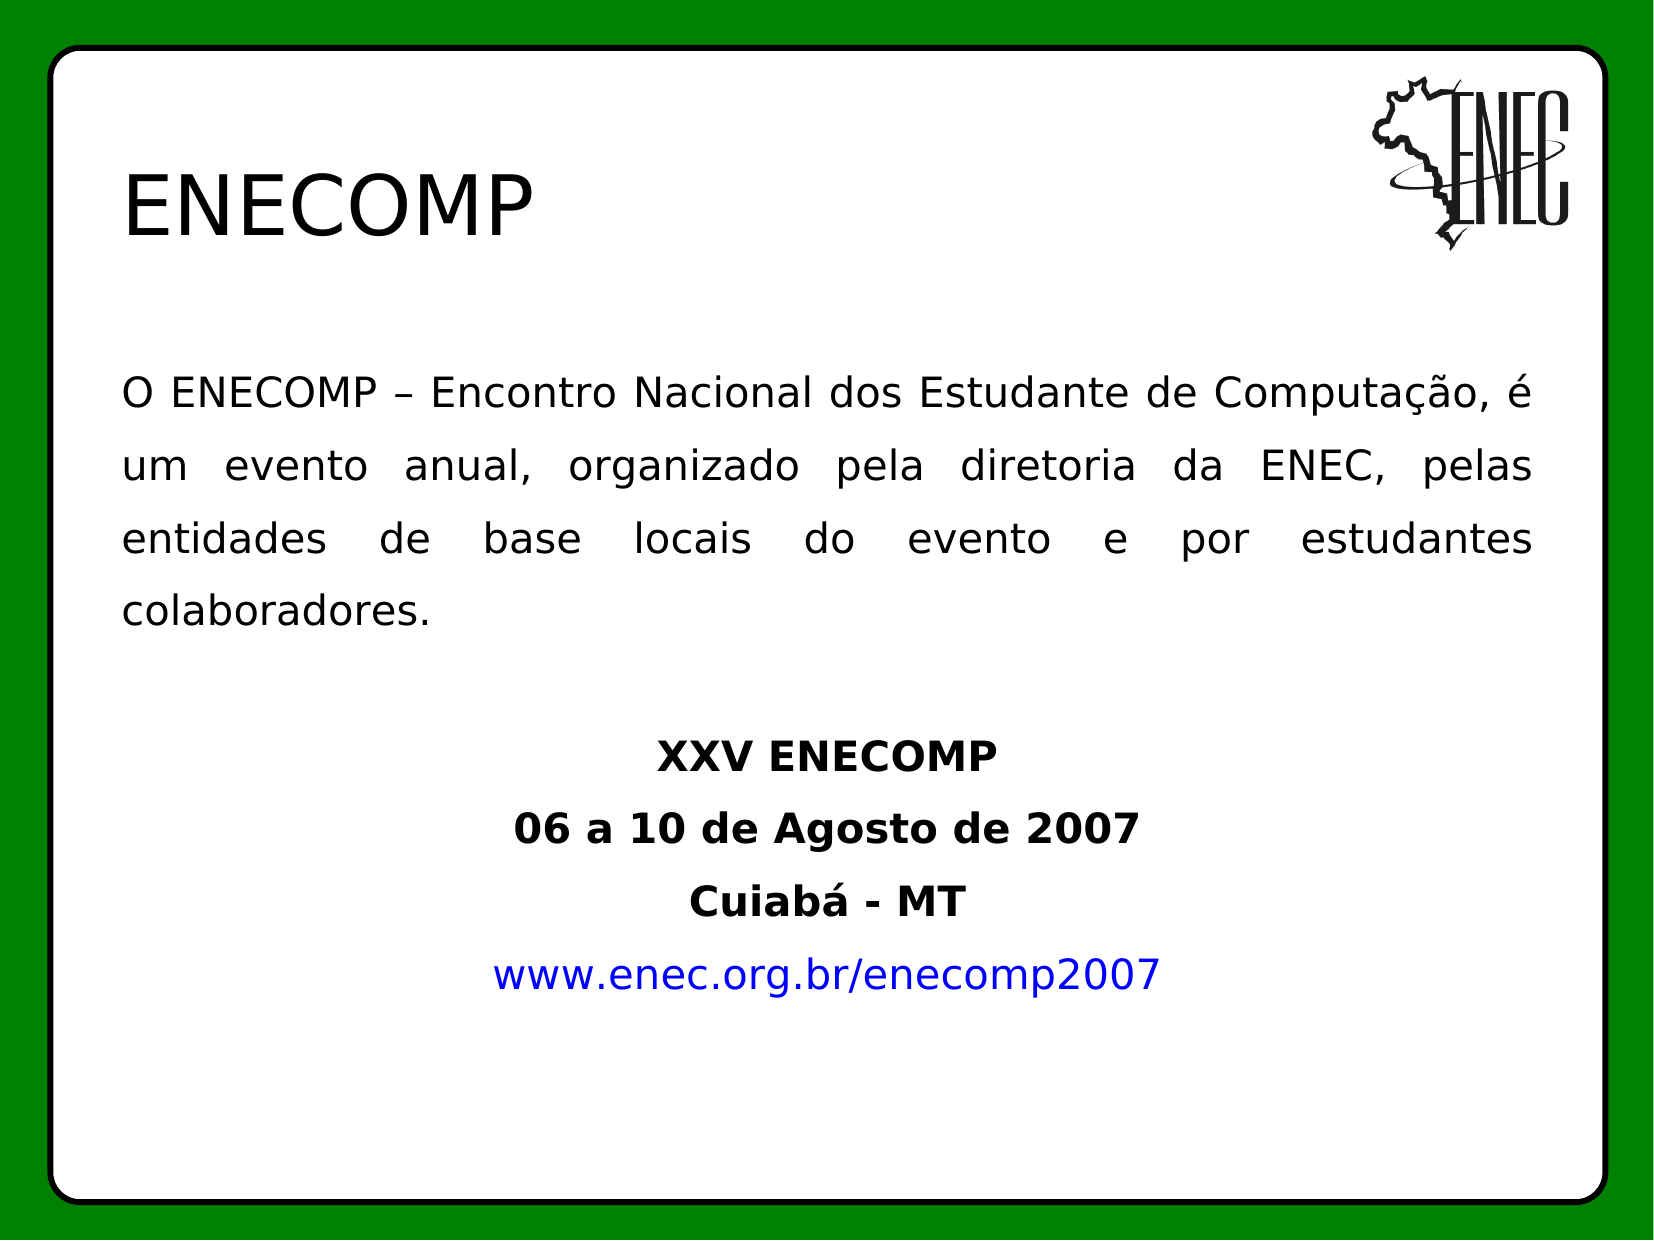

# ENECOMP
O ENECOMP – Encontro Nacional dos Estudante de Computação, é um evento anual, organizado pela diretoria da ENEC, pelas entidades de base locais do evento e por estudantes colaboradores.
XXV ENECOMP
06 a 10 de Agosto de 2007
Cuiabá - MT
www.enec.org.br/enecomp2007